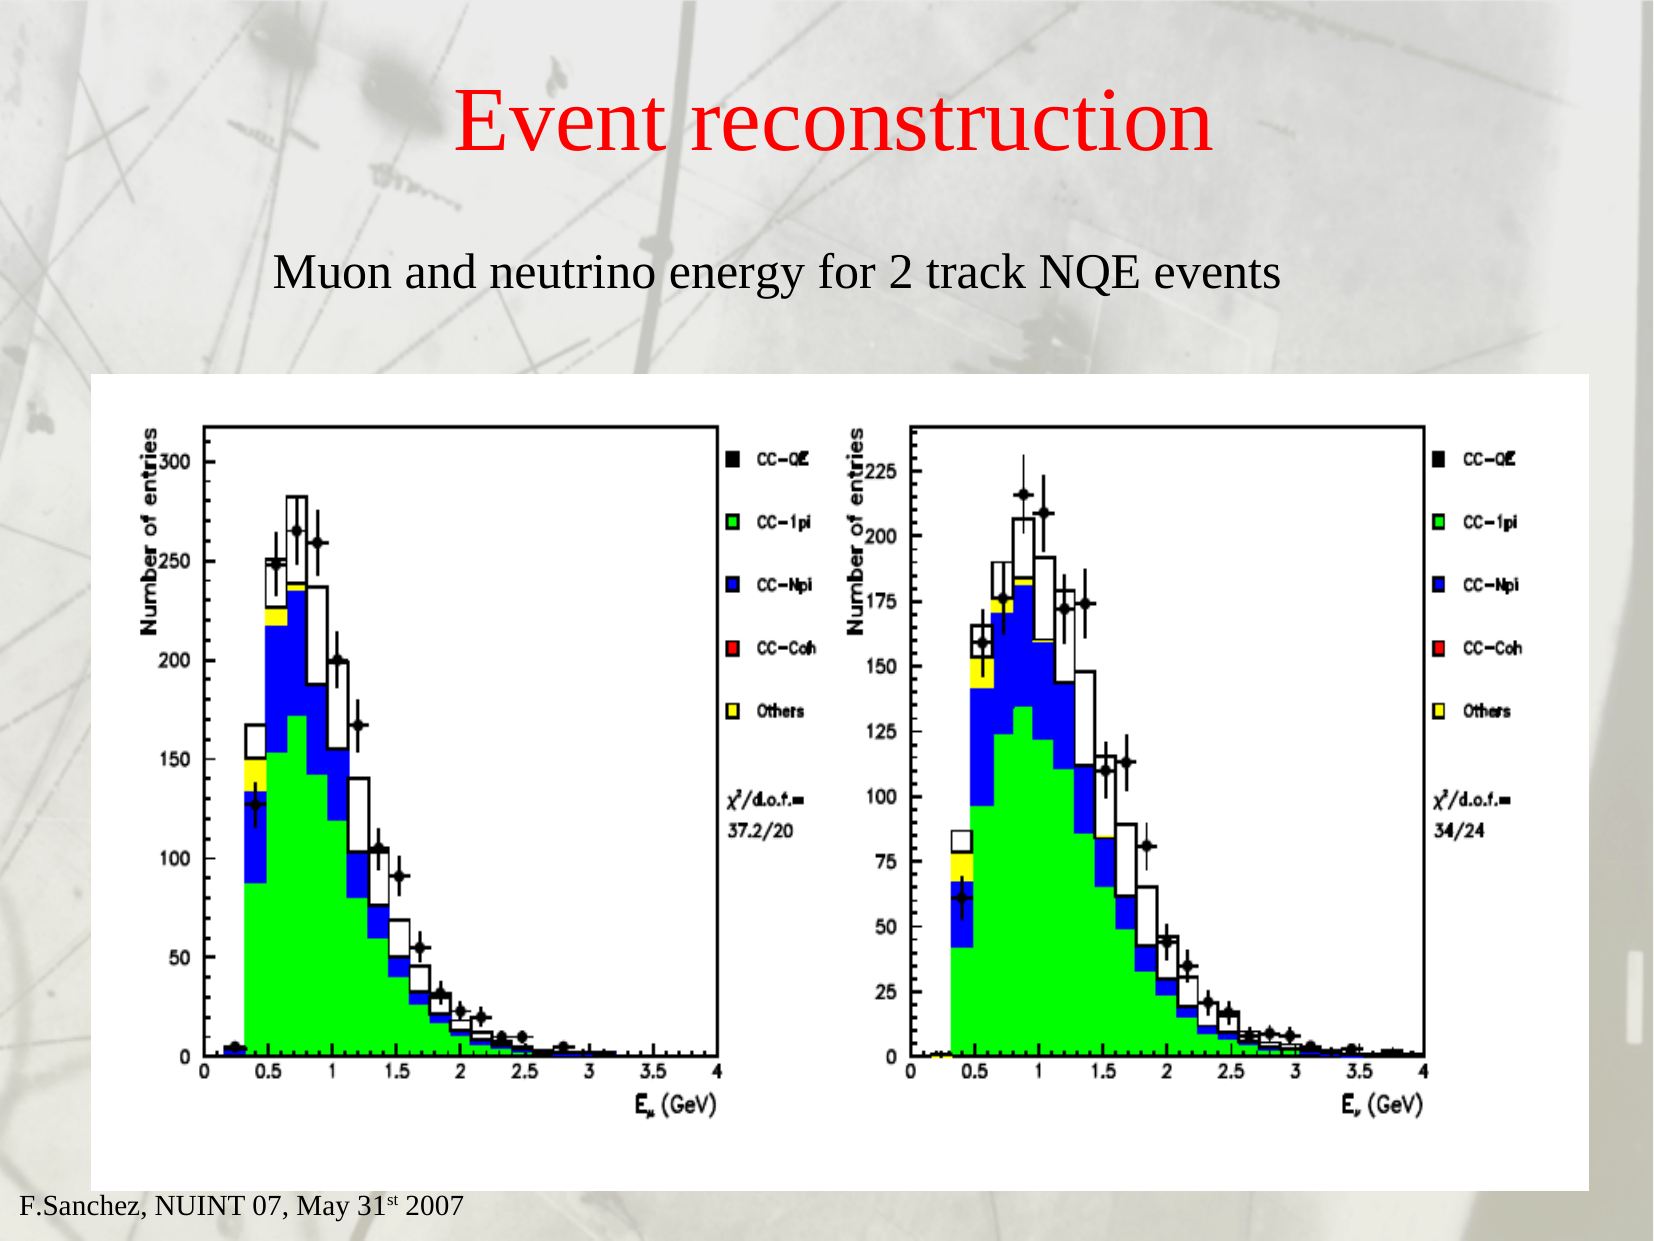

# Event reconstruction
Muon and neutrino energy for 2 track NQE events